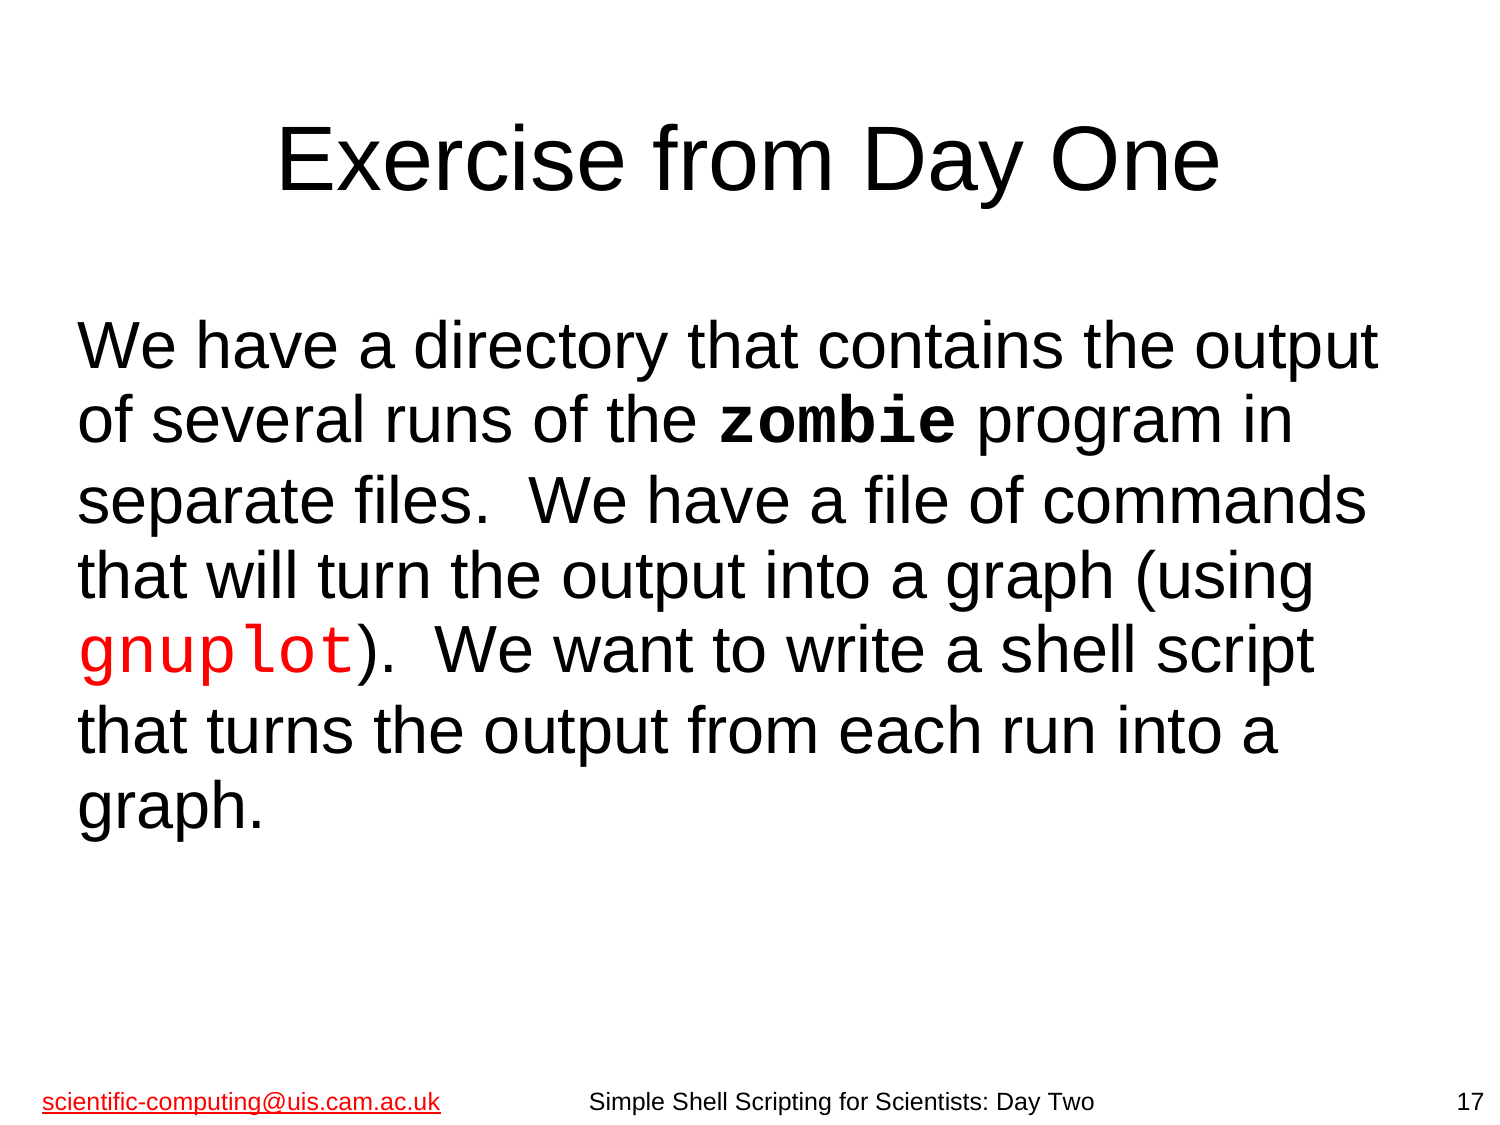

# Exercise from Day One
We have a directory that contains the output of several runs of the zombie program in separate files. We have a file of commands that will turn the output into a graph (using gnuplot). We want to write a shell script that turns the output from each run into a graph.
escience-support@ucs.cam.ac.uk	Simple Shell Scripting for Scientists: Day Two
17